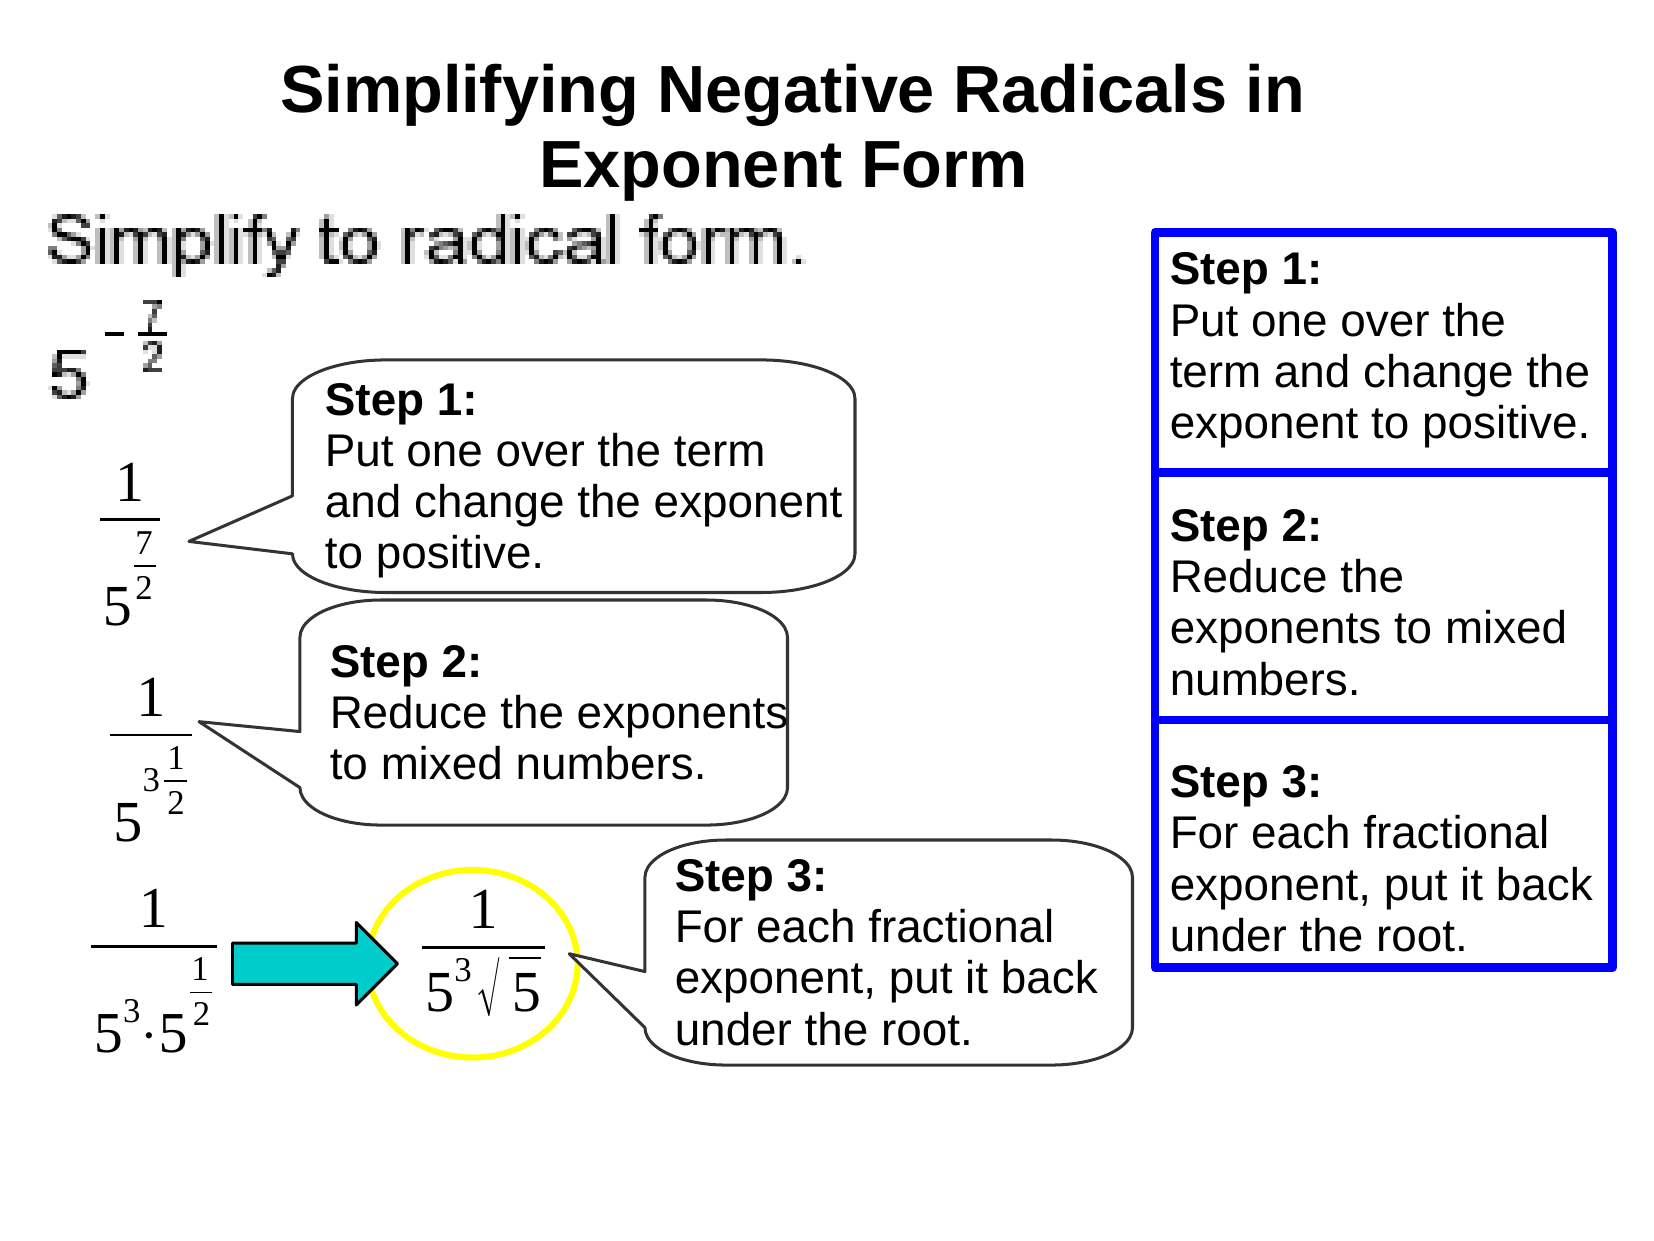

Simplifying Negative Radicals in Exponent Form
Step 1:
Put one over the term and change the exponent to positive.
Step 2:
Reduce the exponents to mixed numbers.
Step 3:
For each fractional exponent, put it back under the root.
Step 1:
Put one over the term
and change the exponent
to positive.
Step 2:
Reduce the exponents
to mixed numbers.
Step 3:
For each fractional
exponent, put it back
under the root.